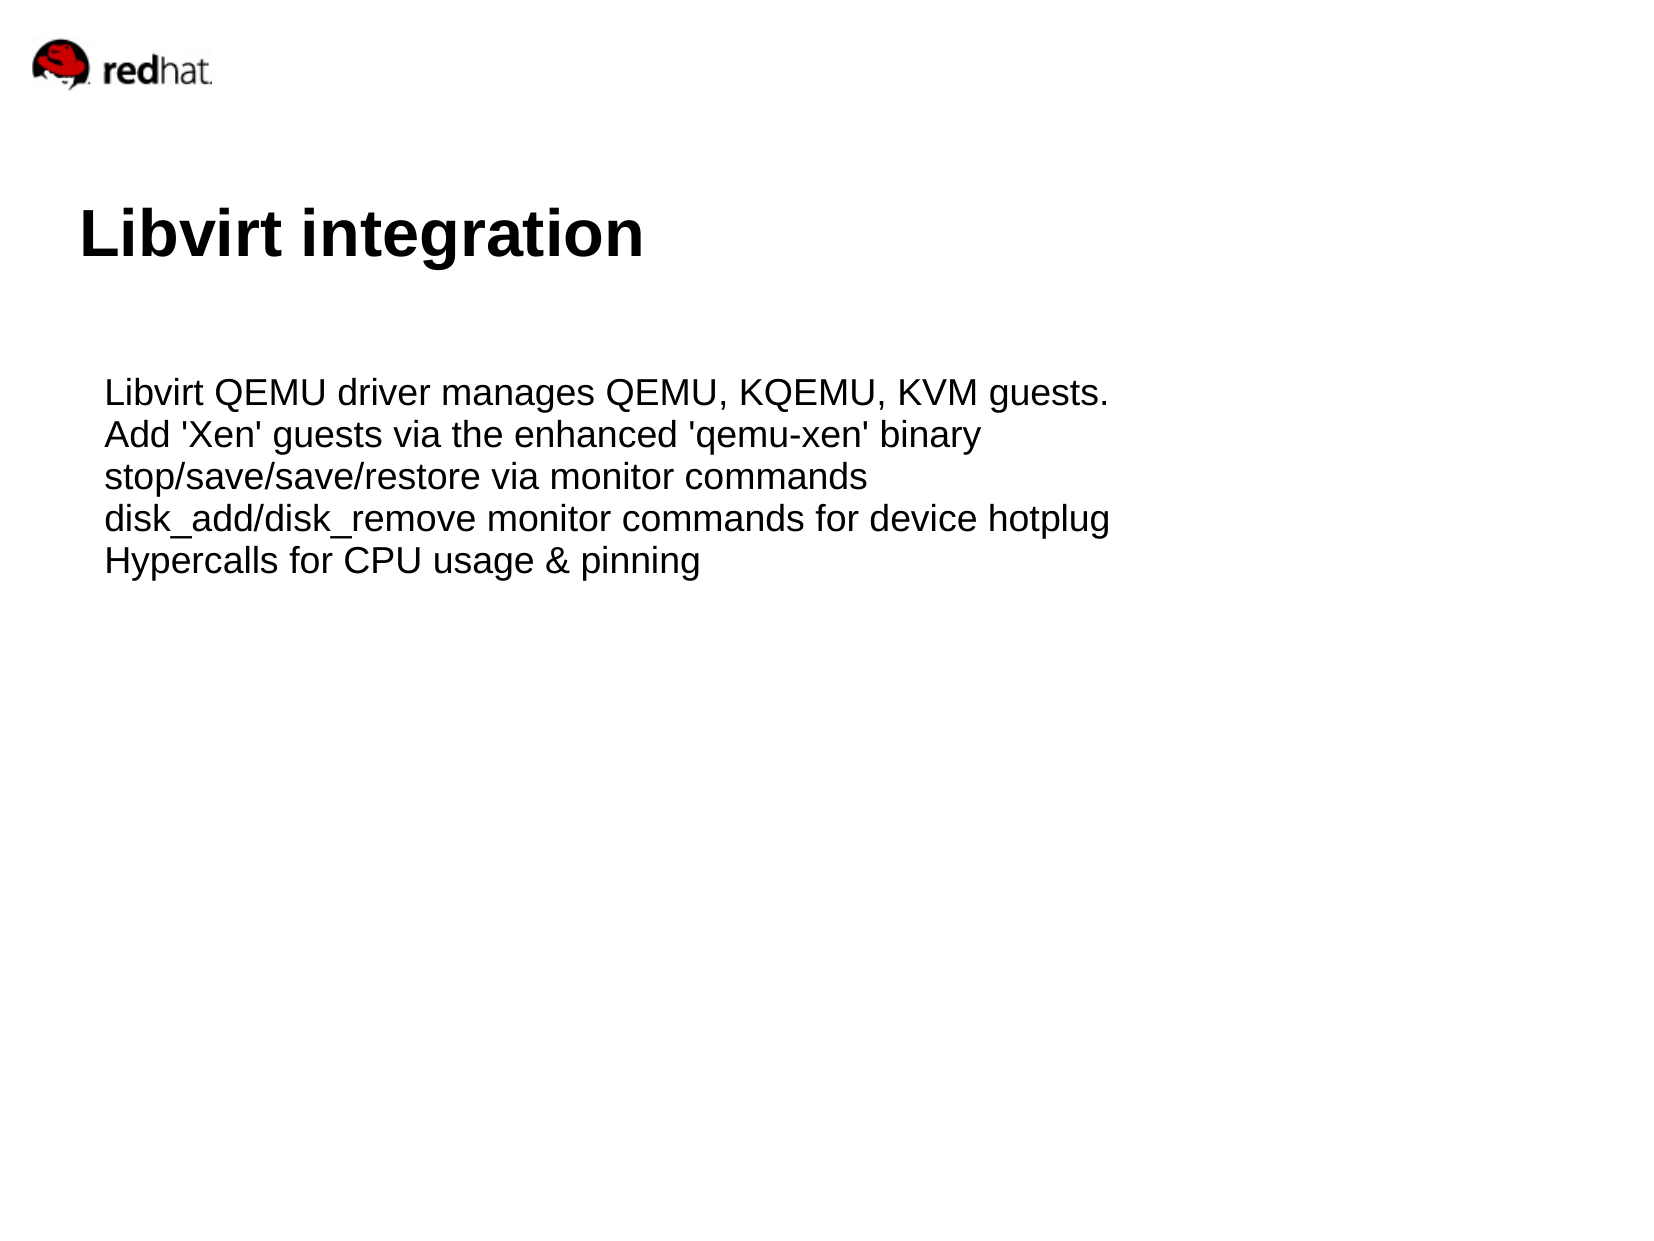

# Libvirt integration
Libvirt QEMU driver manages QEMU, KQEMU, KVM guests.
Add 'Xen' guests via the enhanced 'qemu-xen' binary
stop/save/save/restore via monitor commands
disk_add/disk_remove monitor commands for device hotplug
Hypercalls for CPU usage & pinning